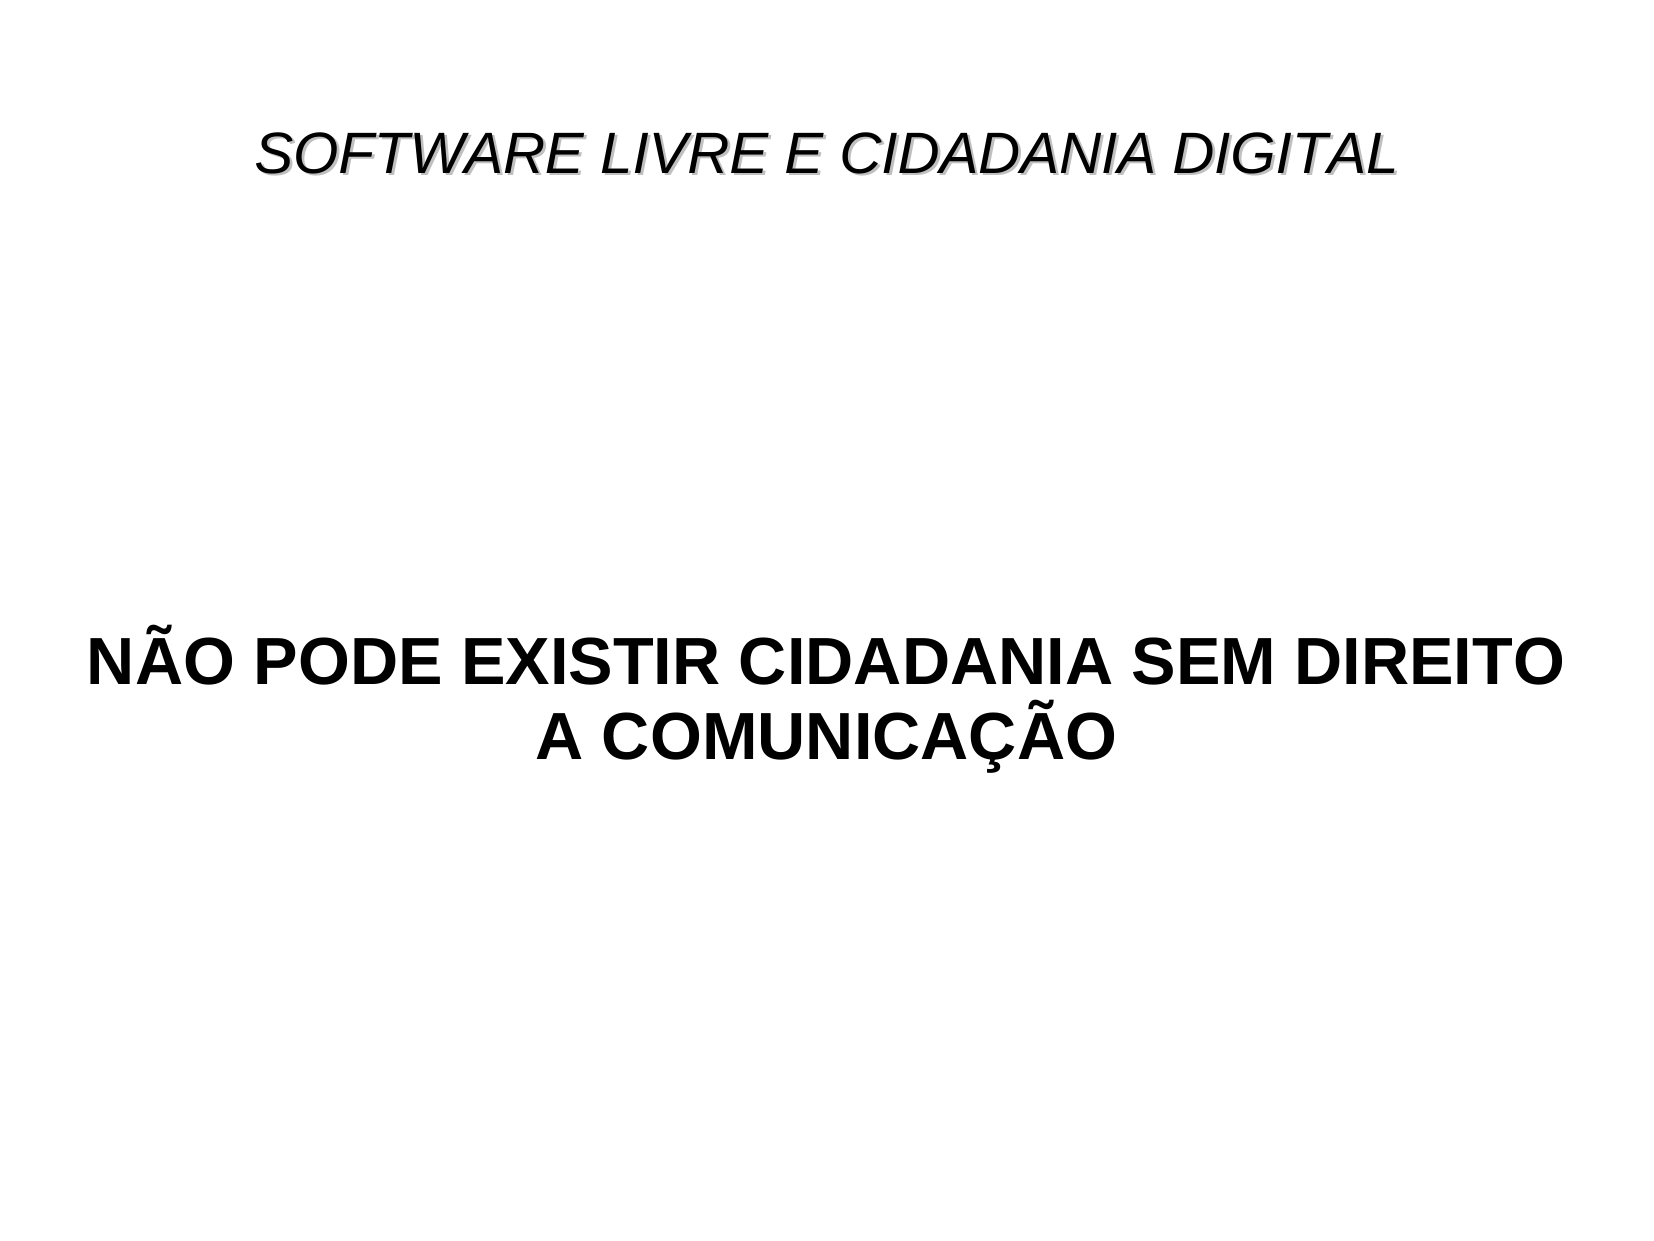

# SOFTWARE LIVRE E CIDADANIA DIGITAL
NÃO PODE EXISTIR CIDADANIA SEM DIREITO A COMUNICAÇÃO